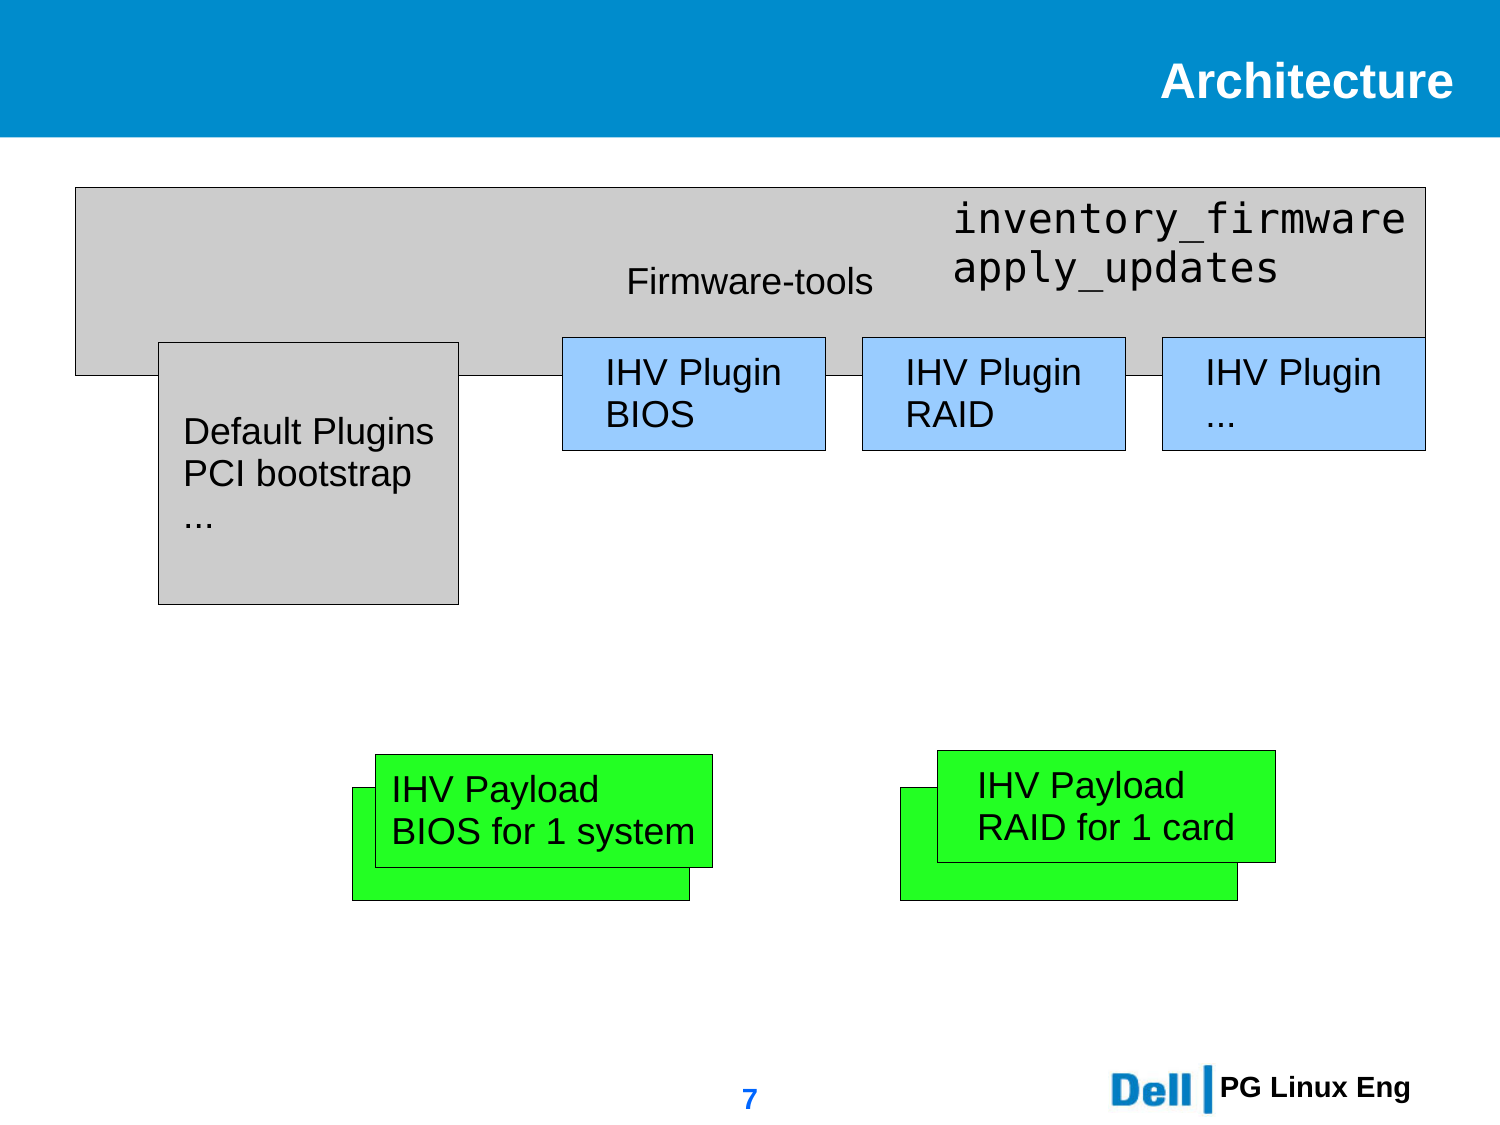

# Architecture
Firmware-tools
inventory_firmware
apply_updates
IHV Plugin
BIOS
IHV Plugin
RAID
IHV Plugin
...
Default Plugins
PCI bootstrap
...
IHV Payload
RAID for 1 card
IHV Payload
BIOS for 1 system